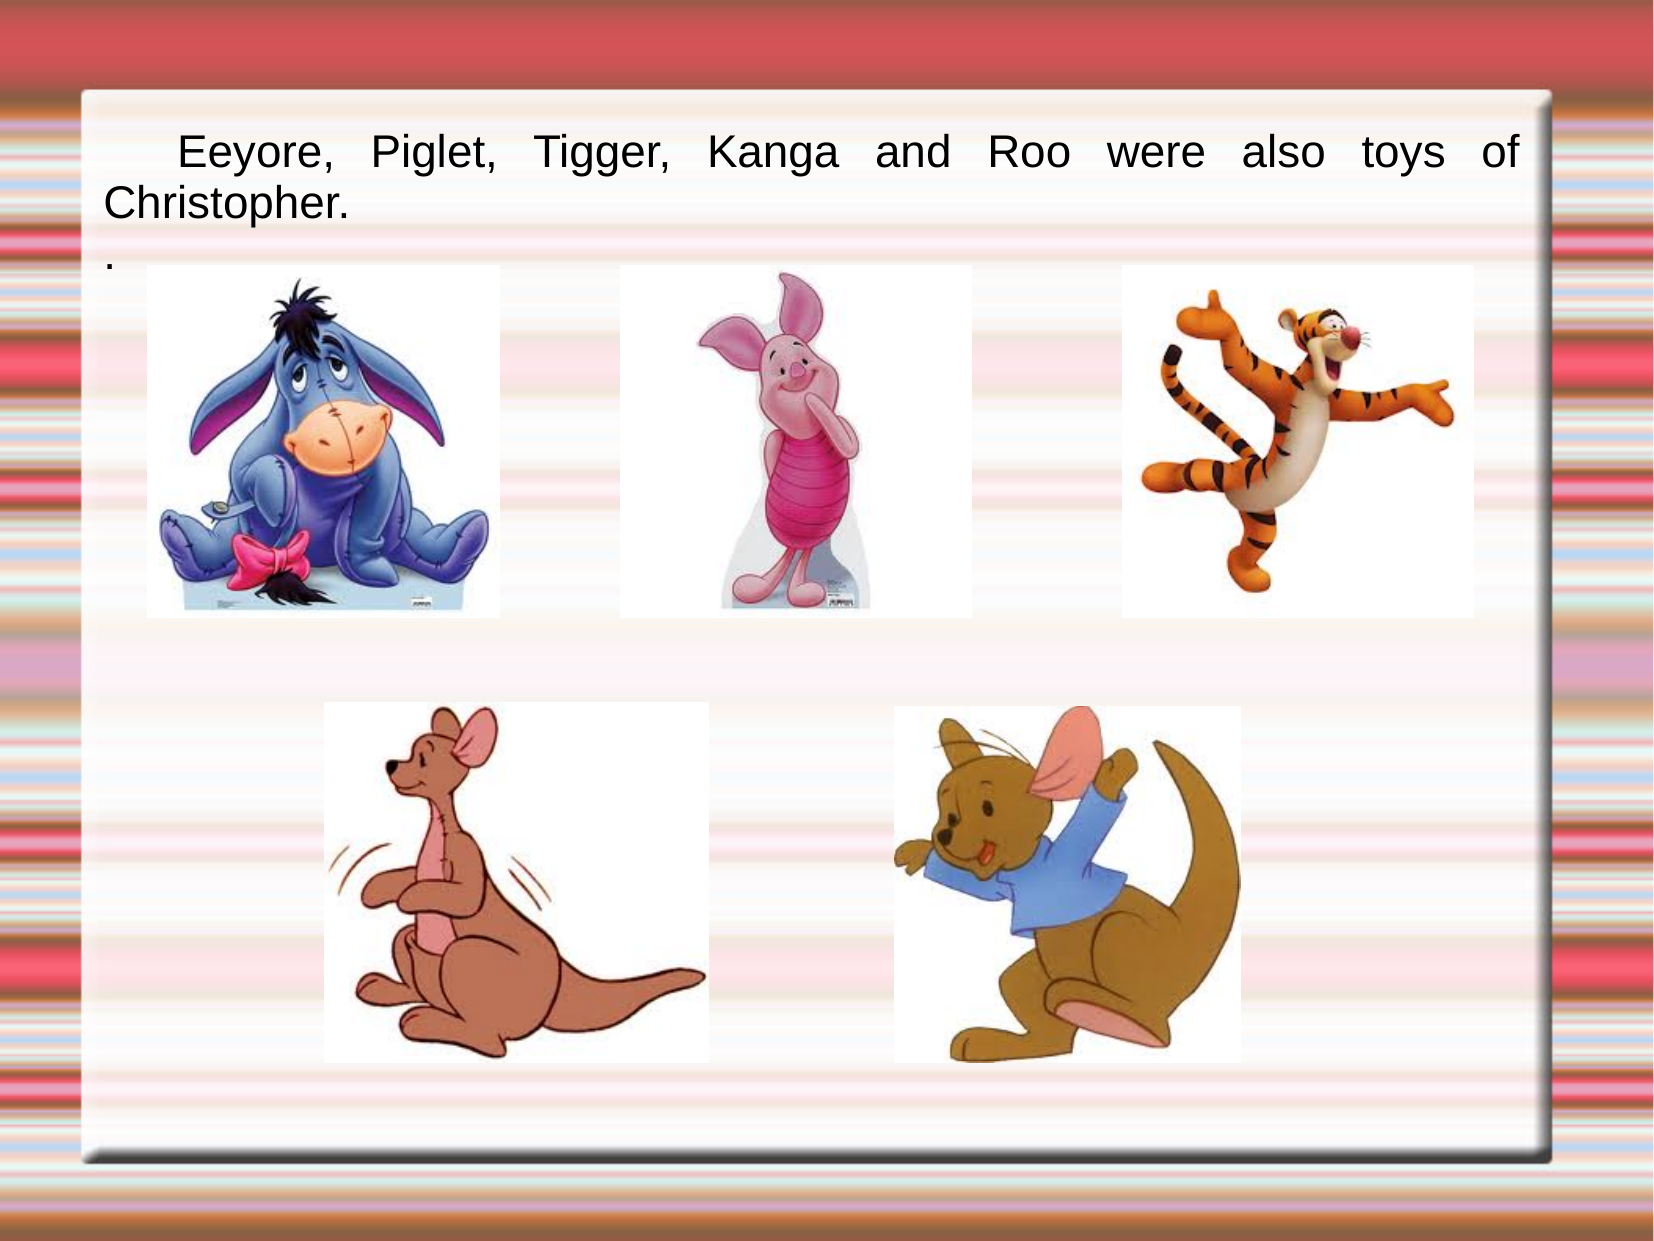

Eeyore, Piglet, Tigger, Kanga and Roo were also toys of Christopher.
.